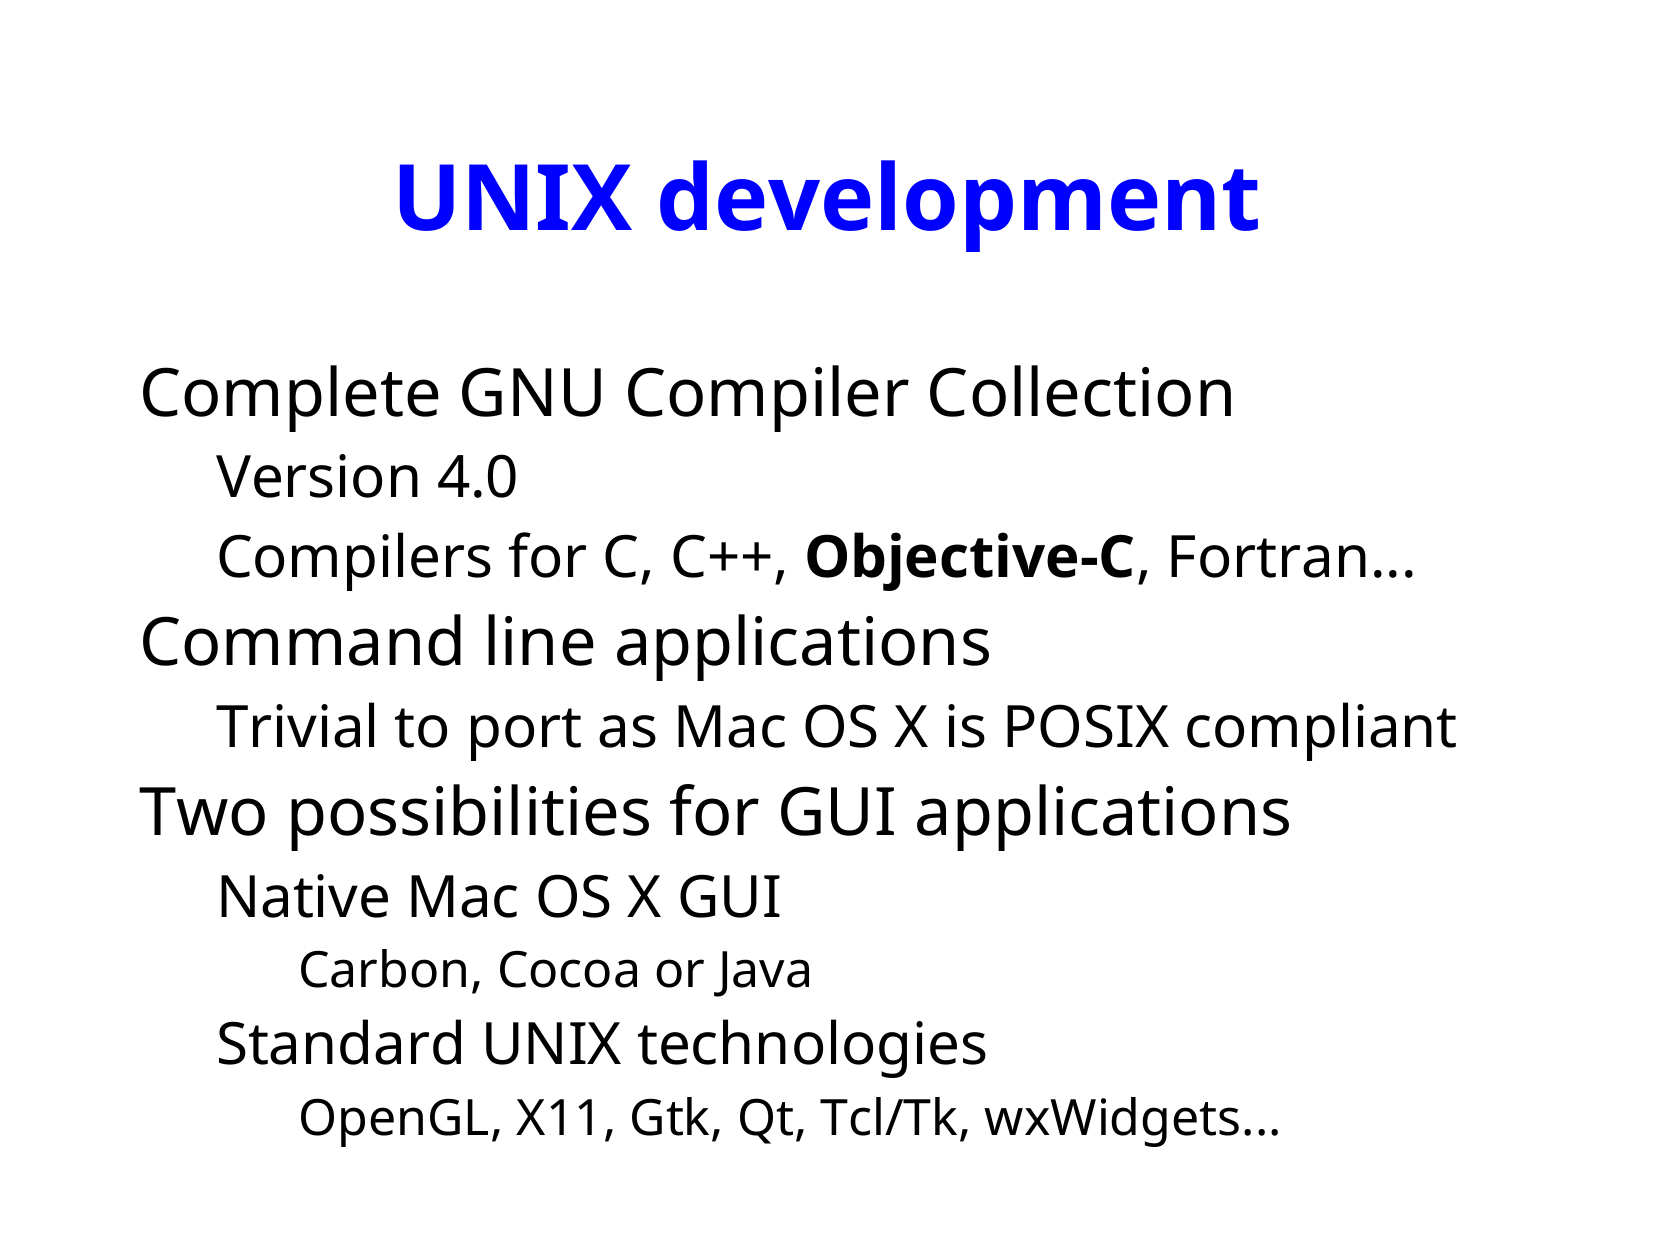

# UNIX development
Complete GNU Compiler Collection
Version 4.0
Compilers for C, C++, Objective-C, Fortran...
Command line applications
Trivial to port as Mac OS X is POSIX compliant
Two possibilities for GUI applications
Native Mac OS X GUI
Carbon, Cocoa or Java
Standard UNIX technologies
OpenGL, X11, Gtk, Qt, Tcl/Tk, wxWidgets...